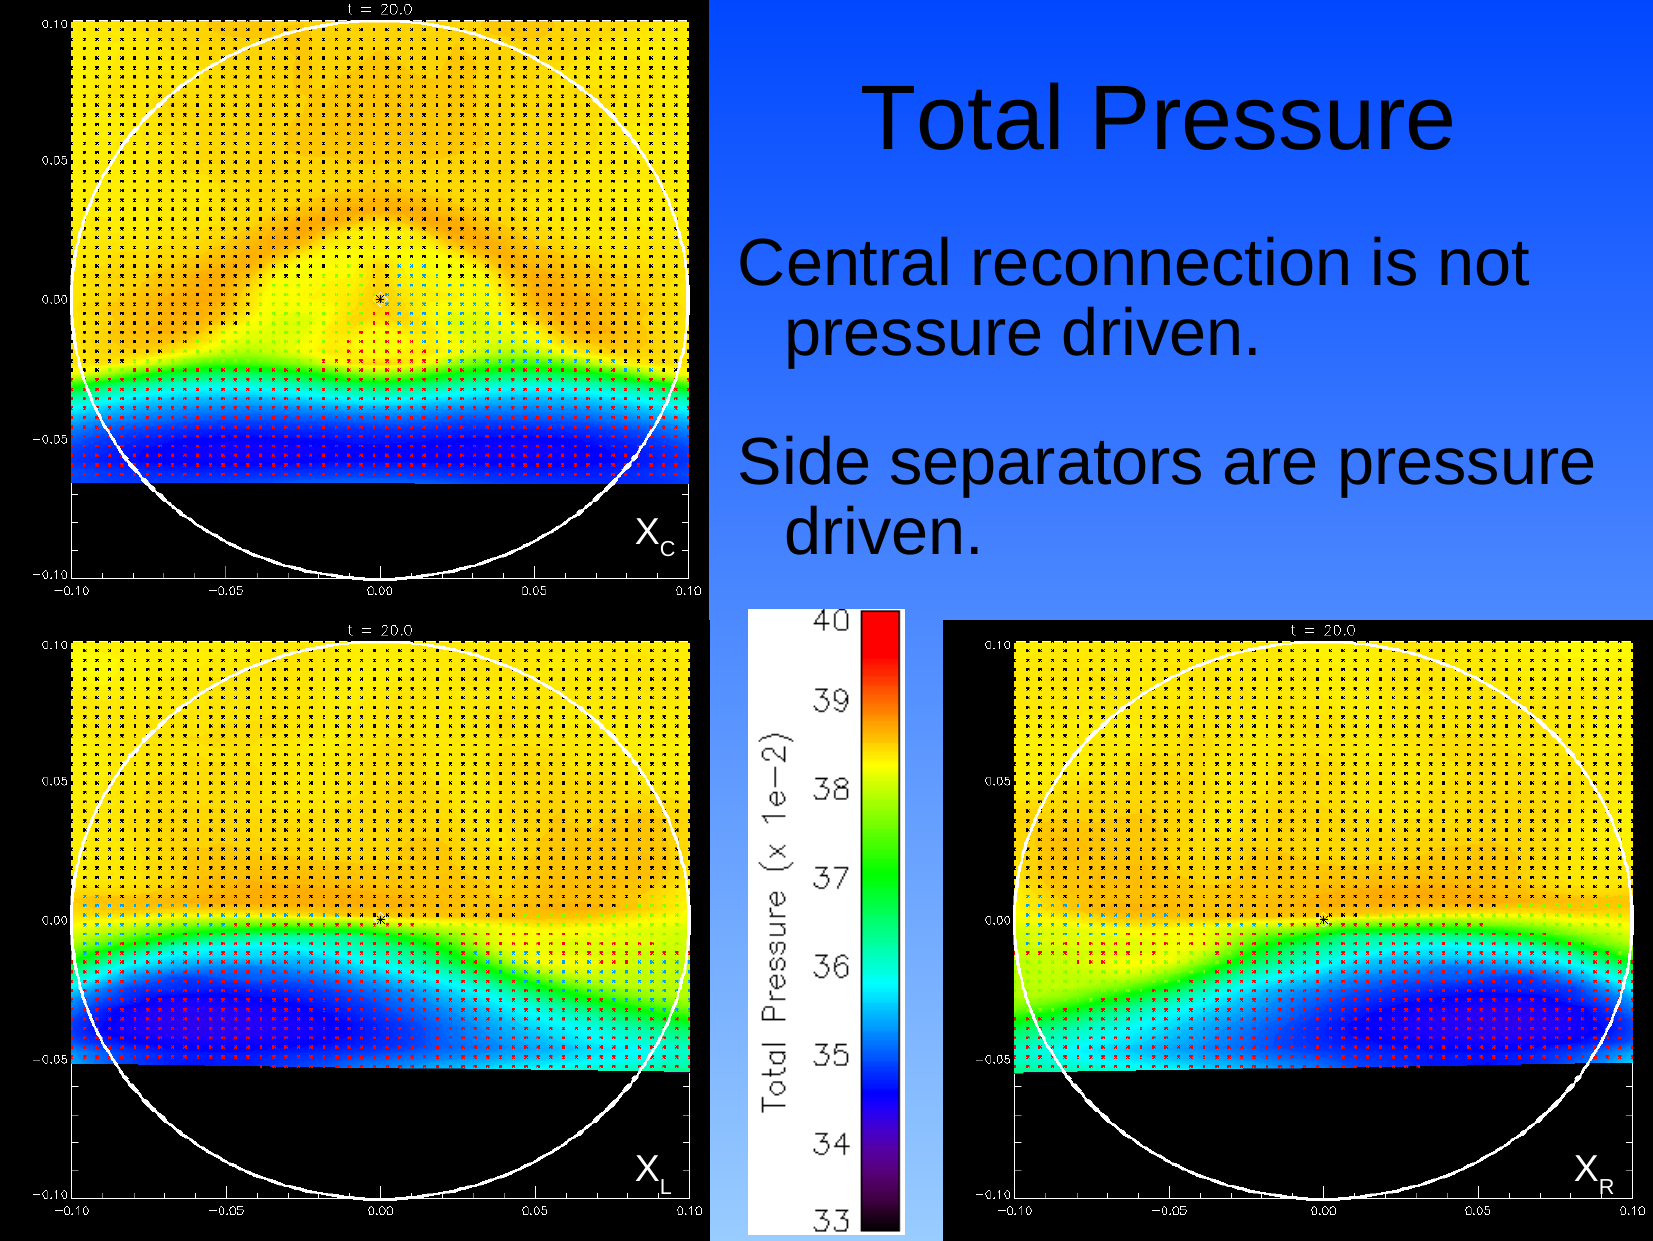

# Total Pressure
Central reconnection is not pressure driven.
Side separators are pressure driven.
XC
XL
XR